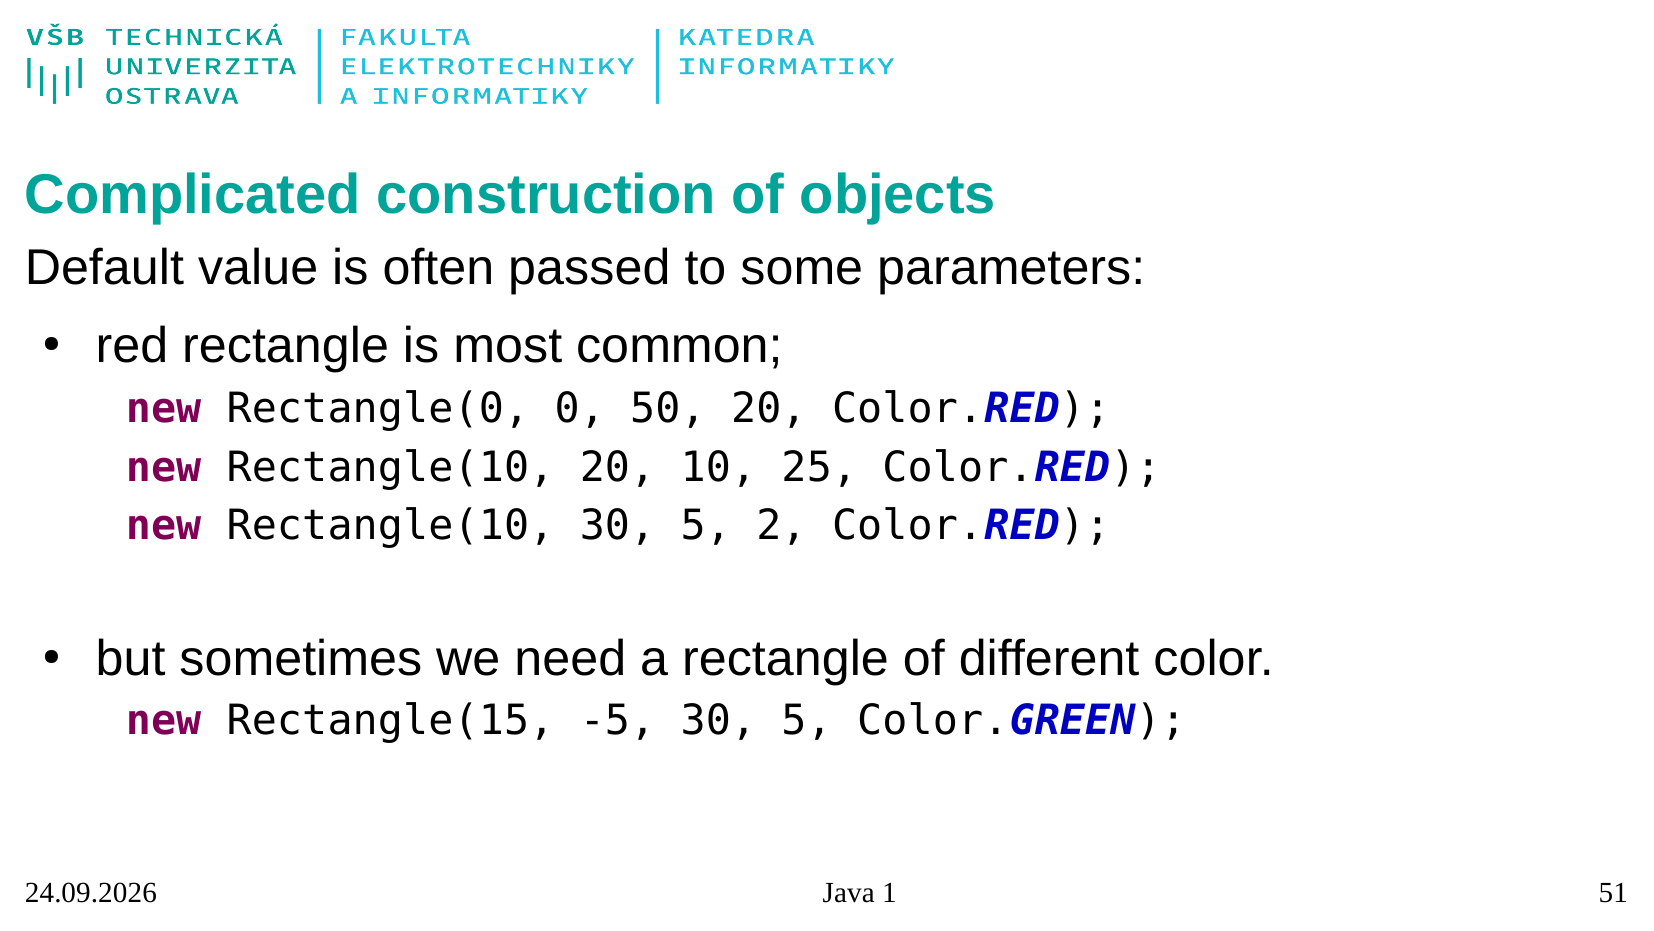

# Complicated construction of objects
Default value is often passed to some parameters:
red rectangle is most common;
 new Rectangle(0, 0, 50, 20, Color.RED);
 new Rectangle(10, 20, 10, 25, Color.RED);
 new Rectangle(10, 30, 5, 2, Color.RED);
but sometimes we need a rectangle of different color.
 new Rectangle(15, -5, 30, 5, Color.GREEN);
Java 1
51